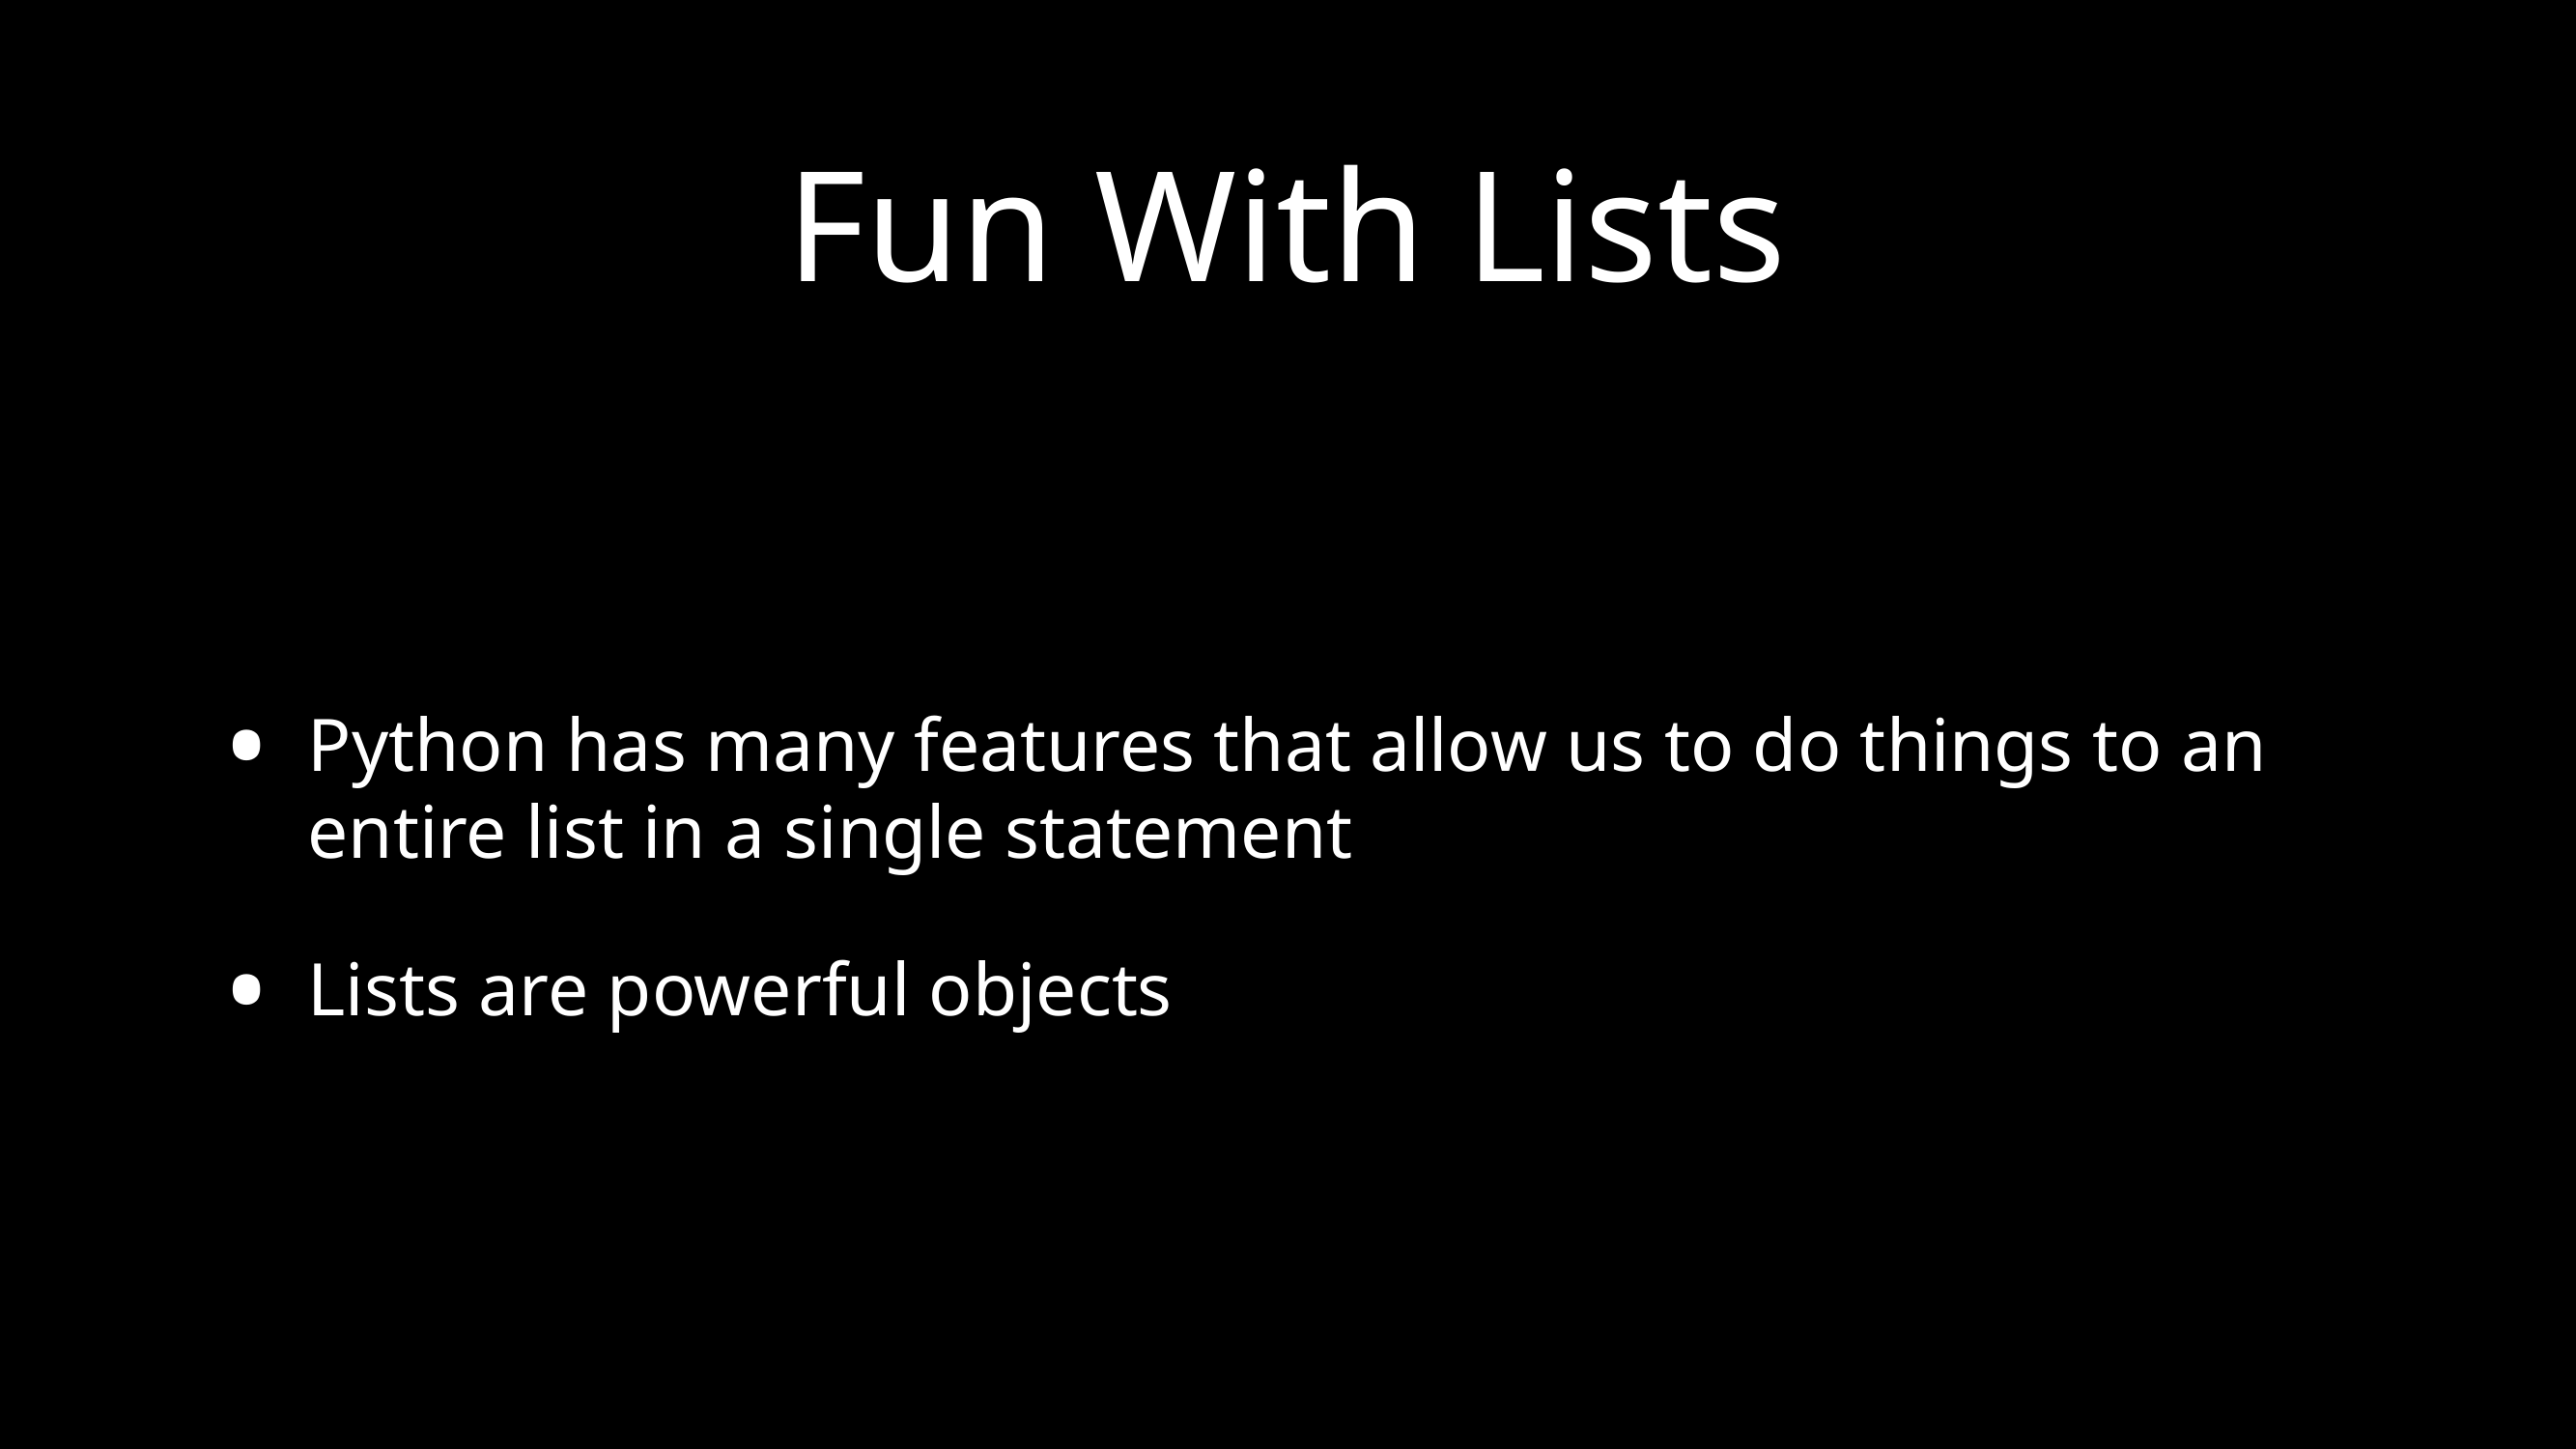

# Fun With Lists
Python has many features that allow us to do things to an entire list in a single statement
Lists are powerful objects